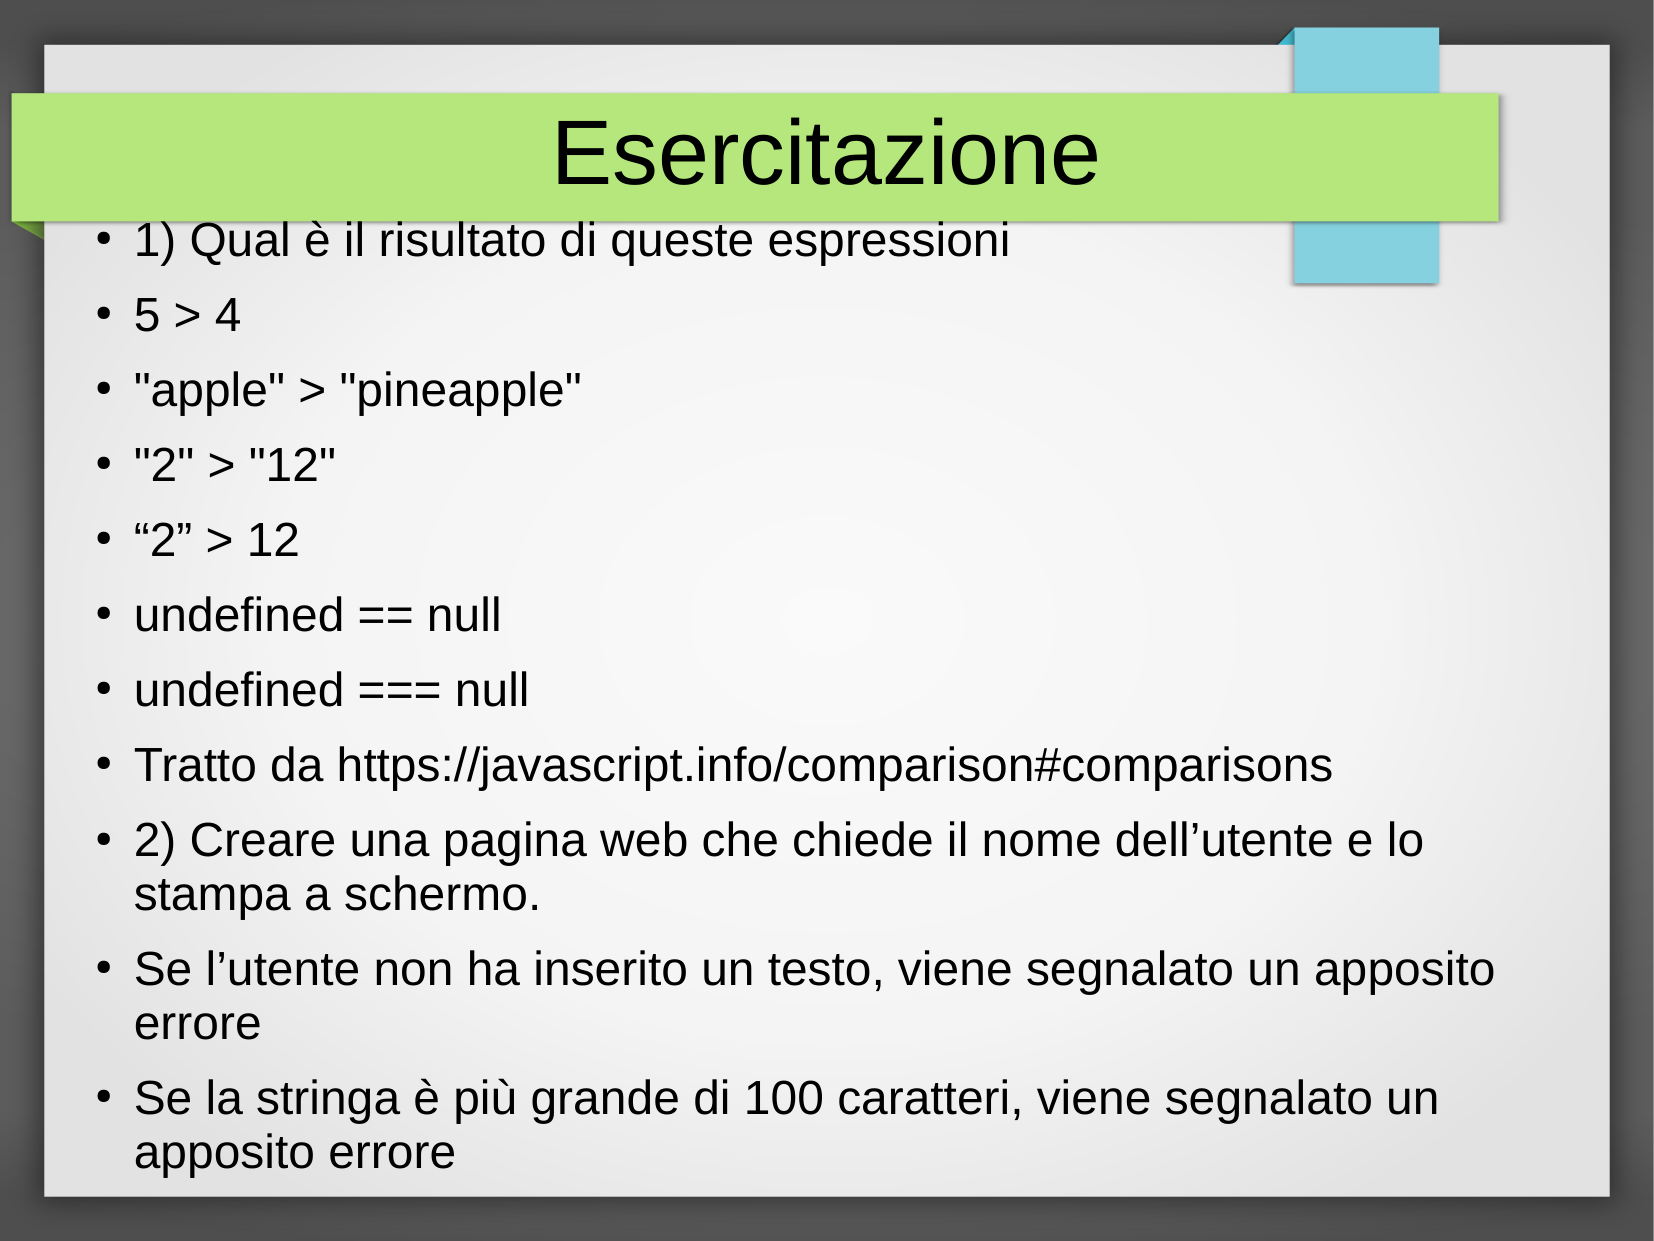

# Esercitazione
1) Qual è il risultato di queste espressioni
5 > 4
"apple" > "pineapple"
"2" > "12"
“2” > 12
undefined == null
undefined === null
Tratto da https://javascript.info/comparison#comparisons
2) Creare una pagina web che chiede il nome dell’utente e lo stampa a schermo.
Se l’utente non ha inserito un testo, viene segnalato un apposito errore
Se la stringa è più grande di 100 caratteri, viene segnalato un apposito errore